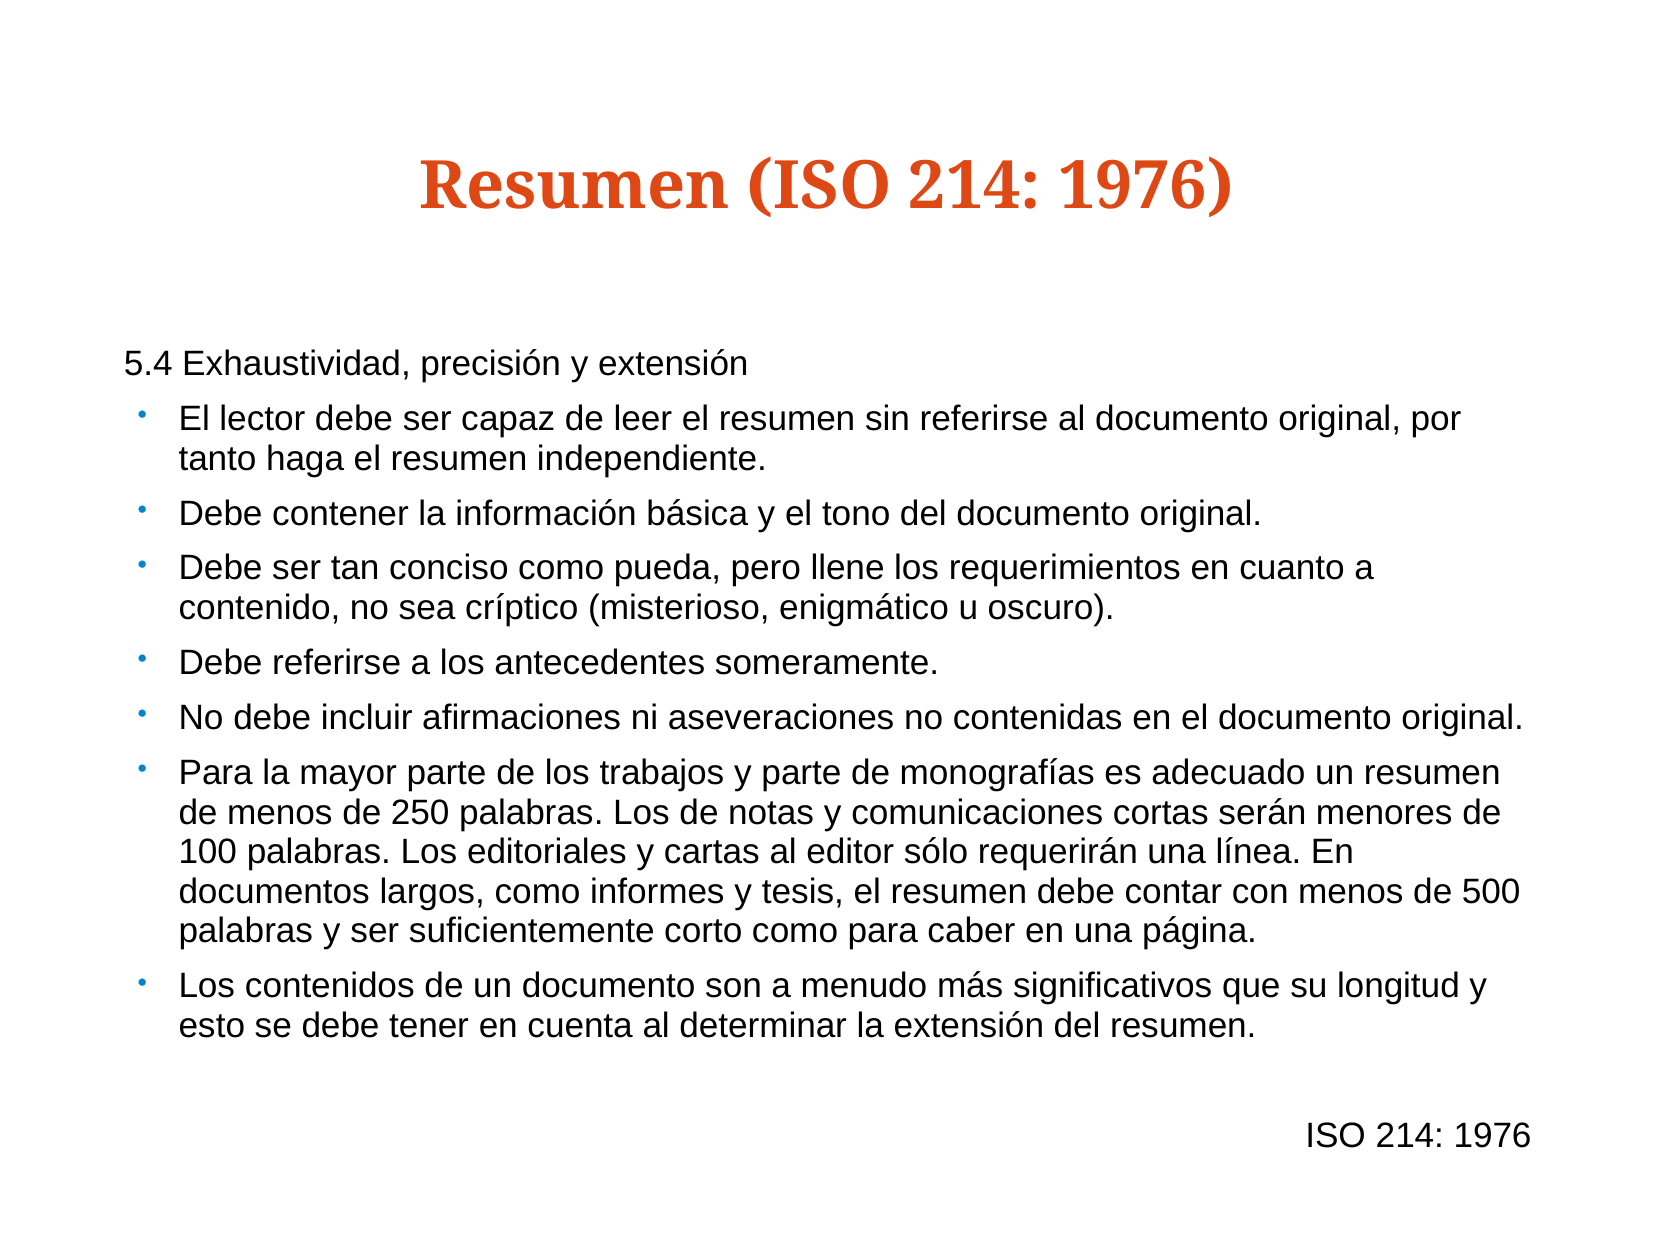

# Resumen (ISO 214: 1976)
5.4 Exhaustividad, precisión y extensión
El lector debe ser capaz de leer el resumen sin referirse al documento original, por tanto haga el resumen independiente.
Debe contener la información básica y el tono del documento original.
Debe ser tan conciso como pueda, pero llene los requerimientos en cuanto a contenido, no sea críptico (misterioso, enigmático u oscuro).
Debe referirse a los antecedentes someramente.
No debe incluir afirmaciones ni aseveraciones no contenidas en el documento original.
Para la mayor parte de los trabajos y parte de monografías es adecuado un resumen de menos de 250 palabras. Los de notas y comunicaciones cortas serán menores de 100 palabras. Los editoriales y cartas al editor sólo requerirán una línea. En documentos largos, como informes y tesis, el resumen debe contar con menos de 500 palabras y ser suficientemente corto como para caber en una página.
Los contenidos de un documento son a menudo más significativos que su longitud y esto se debe tener en cuenta al determinar la extensión del resumen.
ISO 214: 1976